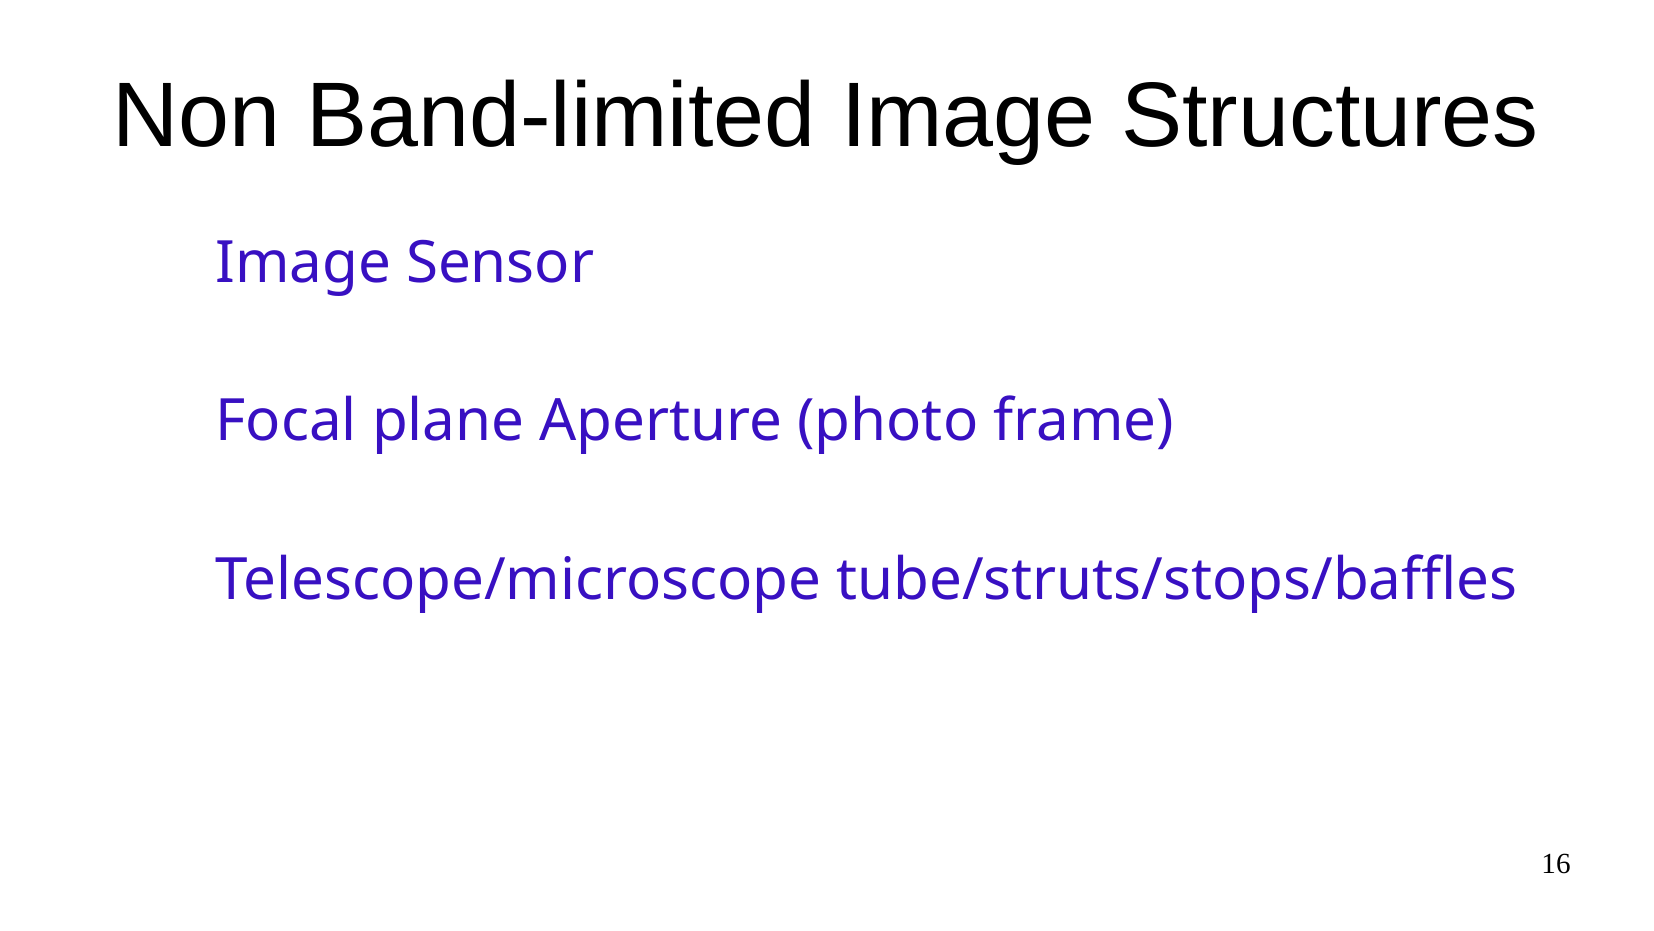

# Non Band-limited Image Structures
Image Sensor
Focal plane Aperture (photo frame)
Telescope/microscope tube/struts/stops/baffles
16